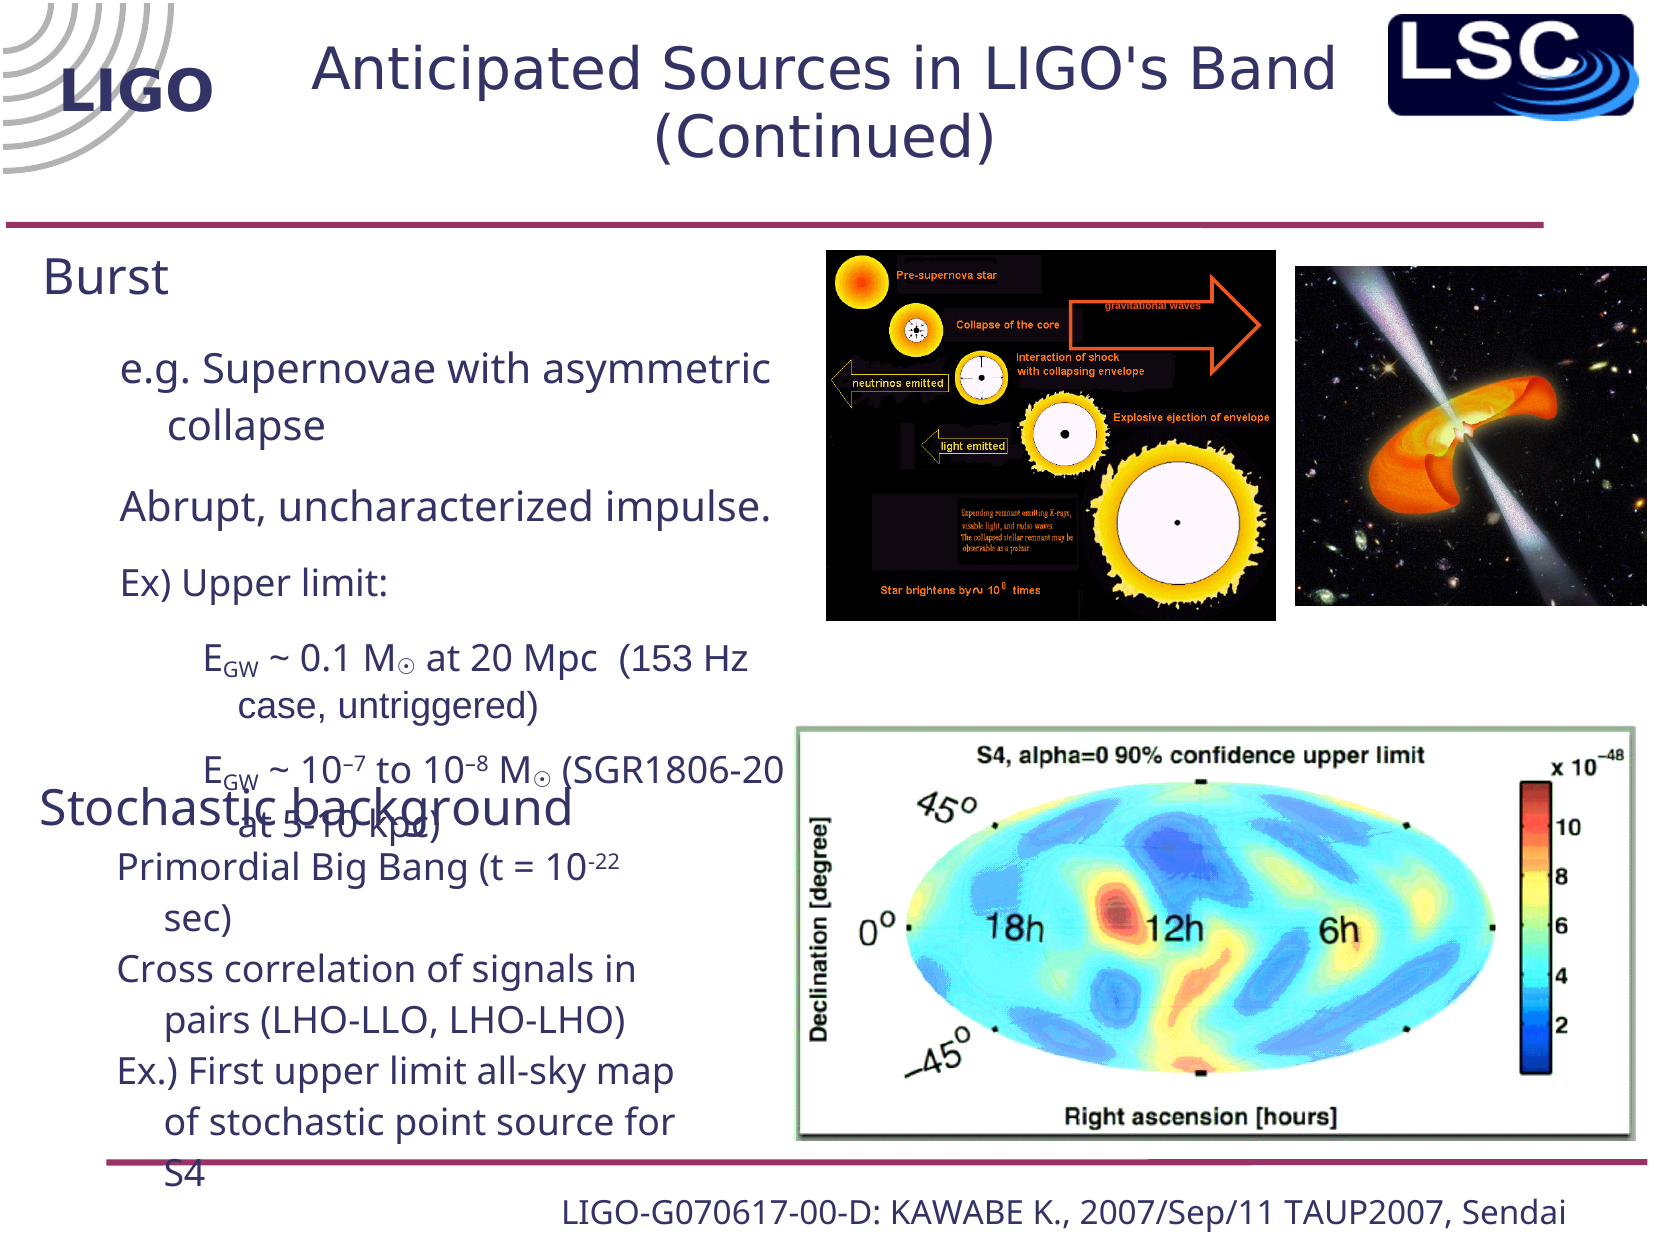

# Anticipated Sources in LIGO's Band (Continued)
Burst
e.g. Supernovae with asymmetric collapse
Abrupt, uncharacterized impulse.
Ex) Upper limit:
EGW ~ 0.1 M☉ at 20 Mpc (153 Hz case, untriggered)
EGW ~ 10–7 to 10–8 M☉ (SGR1806-20 at 5-10 kpc)
gravitational waves
Stochastic background
Primordial Big Bang (t = 10-22 sec)
Cross correlation of signals in pairs (LHO-LLO, LHO-LHO)
Ex.) First upper limit all-sky map of stochastic point source for S4